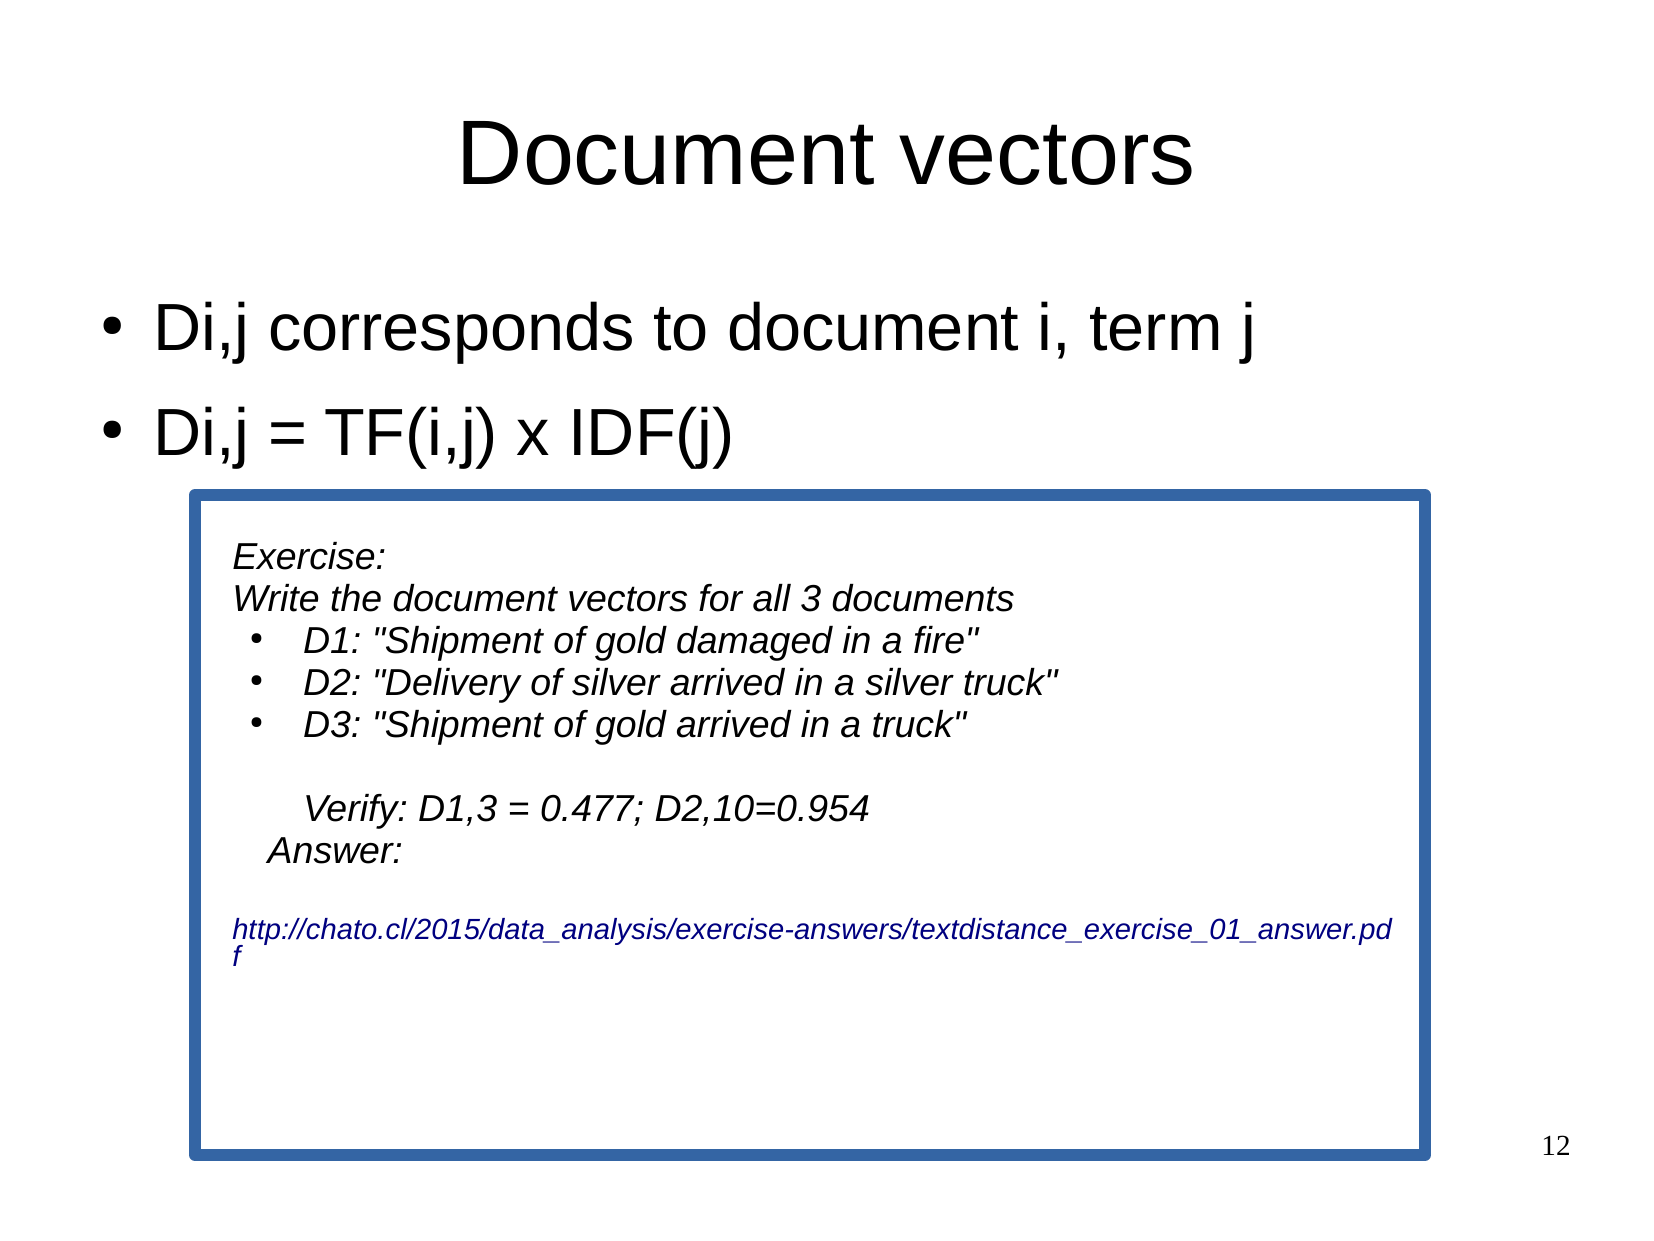

# Document vectors
Di,j corresponds to document i, term j
Di,j = TF(i,j) x IDF(j)
Exercise:
Write the document vectors for all 3 documents
D1: "Shipment of gold damaged in a fire"
D2: "Delivery of silver arrived in a silver truck"
D3: "Shipment of gold arrived in a truck"
Verify: D1,3 = 0.477; D2,10=0.954
Answer:
http://chato.cl/2015/data_analysis/exercise-answers/textdistance_exercise_01_answer.pdf
12